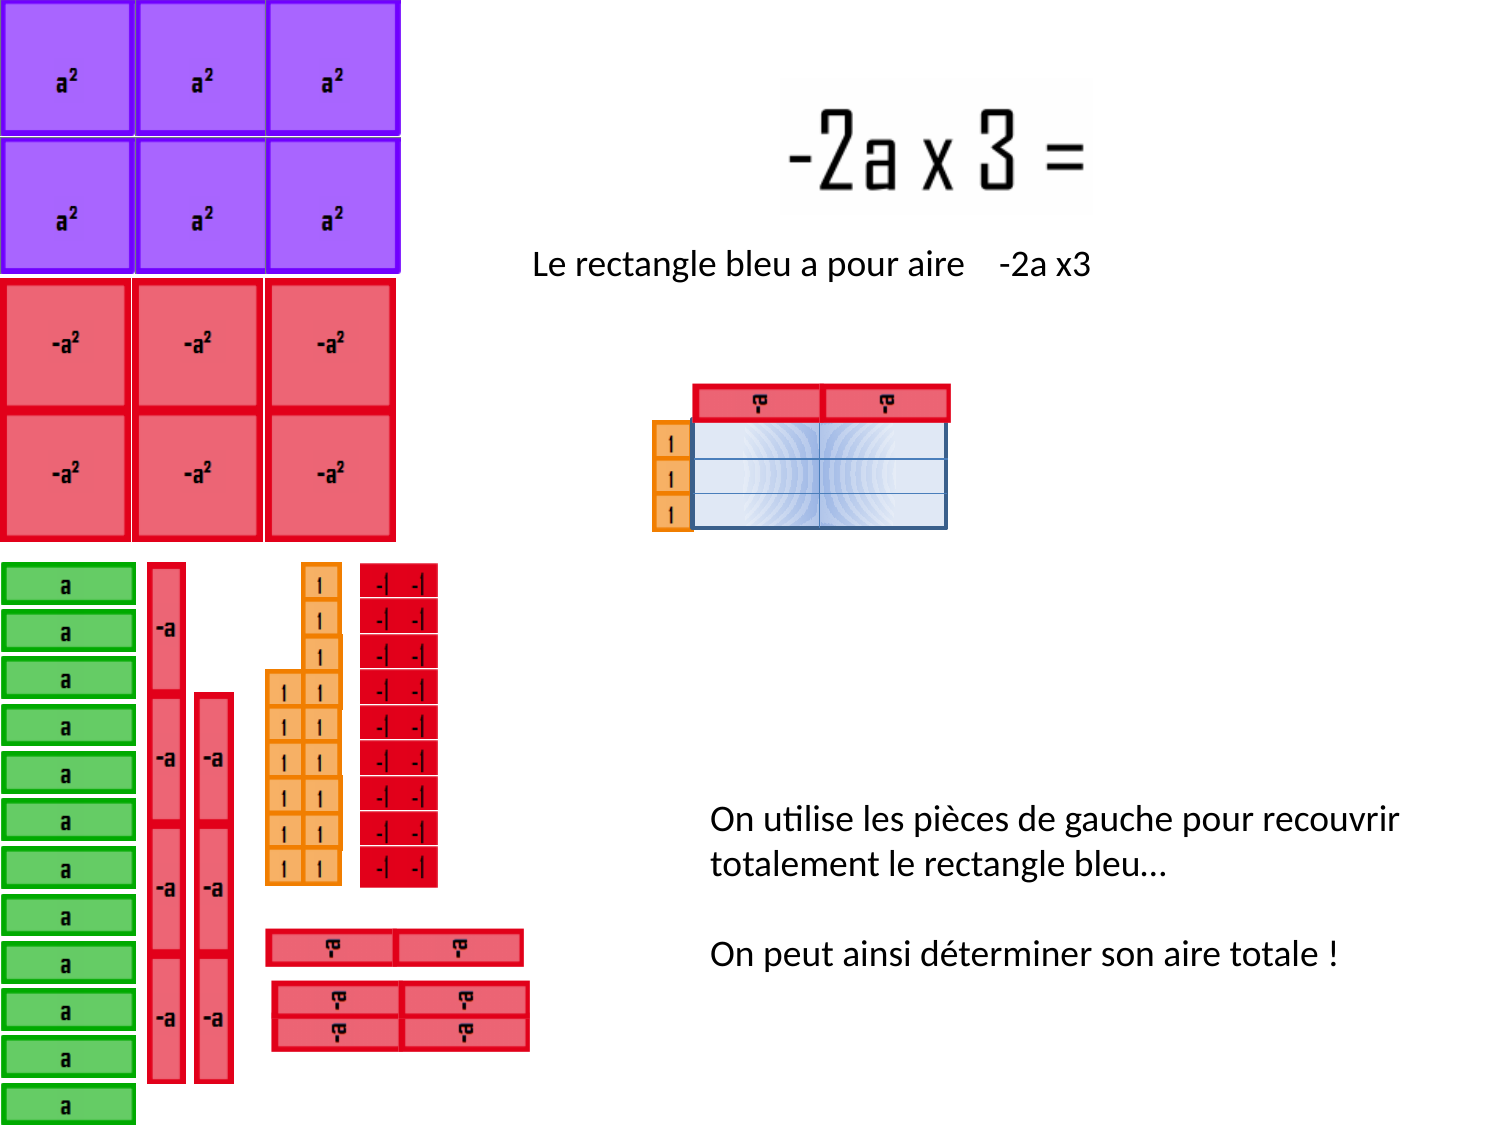

Le rectangle bleu a pour aire -2a x3
On utilise les pièces de gauche pour recouvrir
totalement le rectangle bleu…
On peut ainsi déterminer son aire totale !